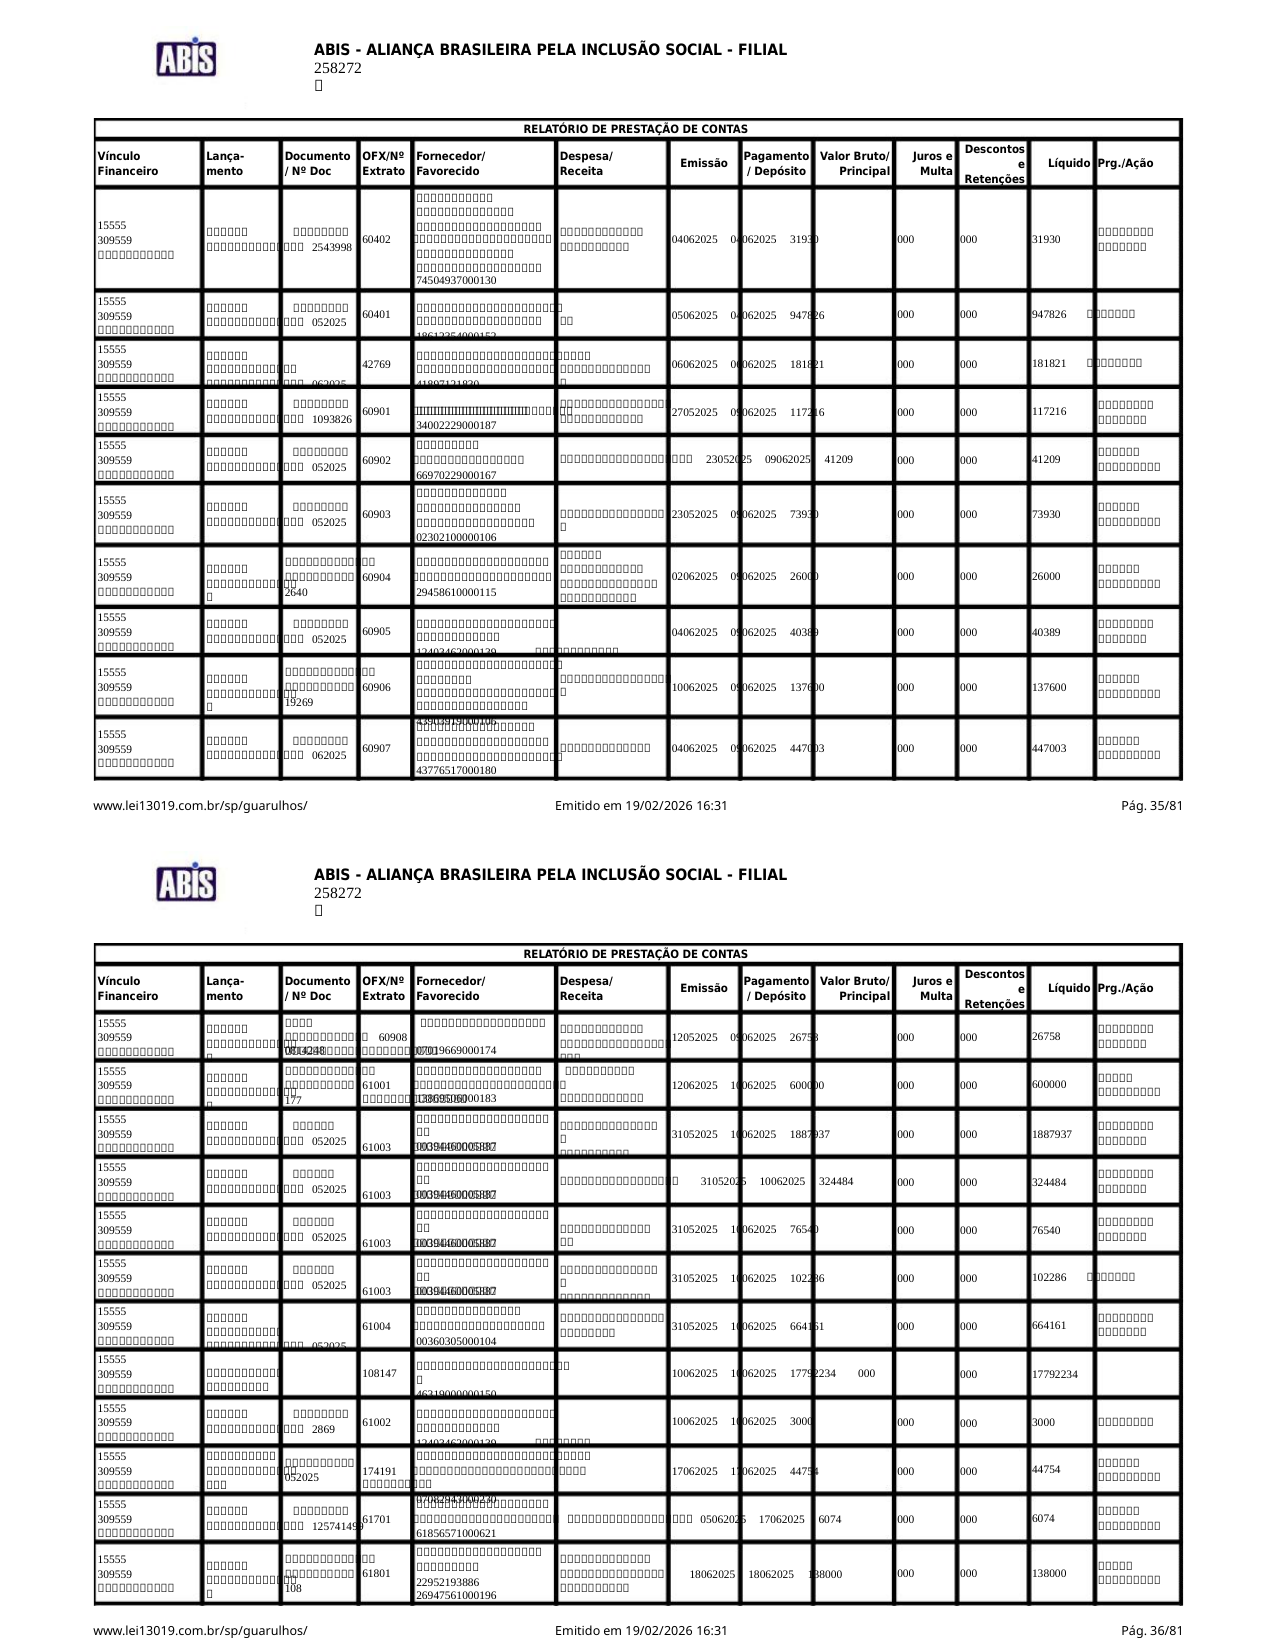

ABIS - ALIANÇA BRASILEIRA PELA INCLUSÃO SOCIAL - FILIAL


RELATÓRIO DE PRESTAÇÃO DE CONTAS
Descontos
e
Retenções
Vínculo
Financeiro
Lança-
mento
Documento
/ Nº Doc
OFX/Nº
Extrato
Fornecedor/
Favorecido
Despesa/
Receita
Pagamento
/ Depósito
Valor Bruto/
Principal
Juros e
Multa
Emissão
Líquido Prg./Ação






 
 




 


  







 
 
 



  
  
  








 




 
 
 


 






 
 


 






 

 
 


   








 
 




  











 








  
  
  












 
 
 
 

















 








 
 




  



www.lei13019.com.br/sp/guarulhos/
Emitido em 19/02/2026 16:31
Pág. 35/81
ABIS - ALIANÇA BRASILEIRA PELA INCLUSÃO SOCIAL - FILIAL


RELATÓRIO DE PRESTAÇÃO DE CONTAS
Descontos
e
Retenções
Vínculo
Financeiro
Lança-
mento
Documento
/ Nº Doc
OFX/Nº
Extrato
Fornecedor/
Favorecido
Despesa/
Receita
Pagamento
/ Depósito
Valor Bruto/
Principal
Juros e
Multa
Emissão
Líquido Prg./Ação



 
  






  
  
  



























 
  














 
 
 









 
 
 


   





 
 
 



  
  
  





 
 
 


 





 

 
 













 


   



 
 
 
 
  
  










  










     

 
 














   









www.lei13019.com.br/sp/guarulhos/
Emitido em 19/02/2026 16:31
Pág. 36/81